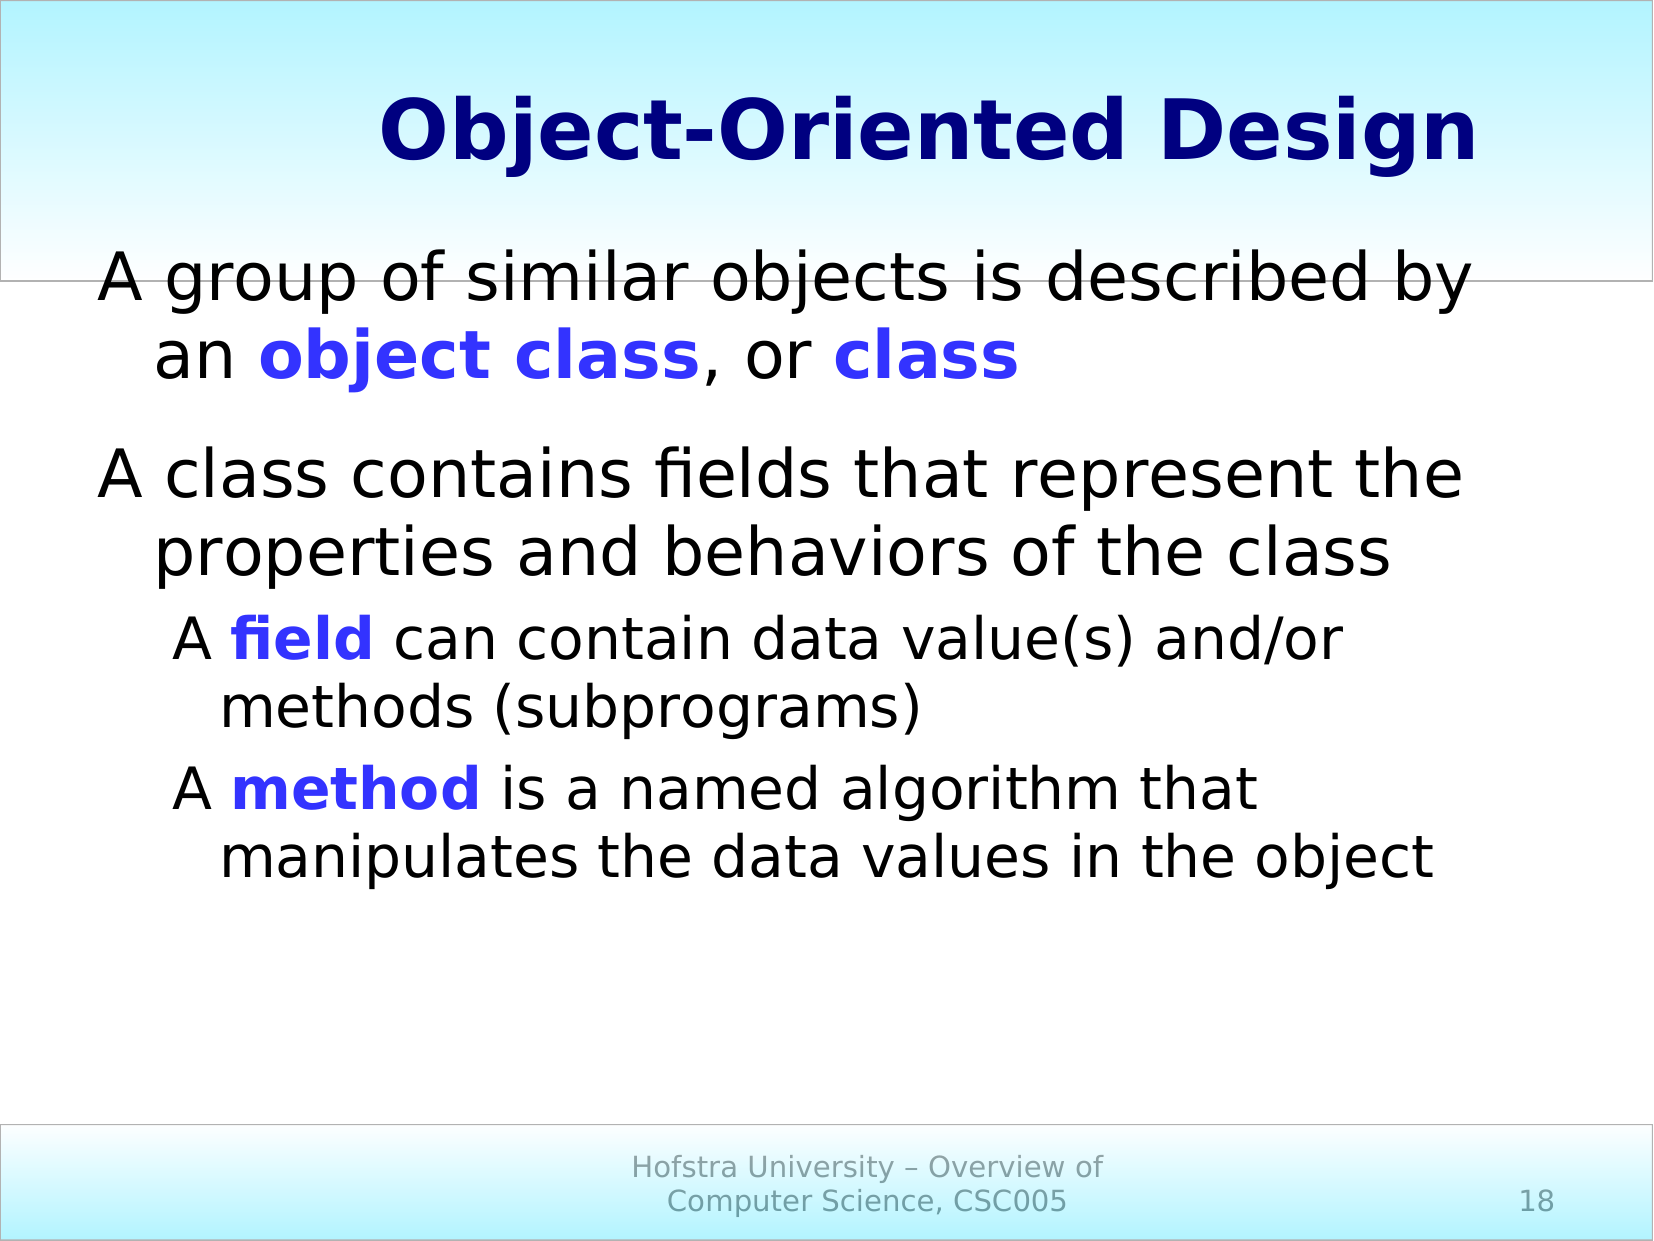

# Object-Oriented Design
A group of similar objects is described by an object class, or class
A class contains fields that represent the properties and behaviors of the class
A field can contain data value(s) and/or methods (subprograms)
A method is a named algorithm that manipulates the data values in the object
18